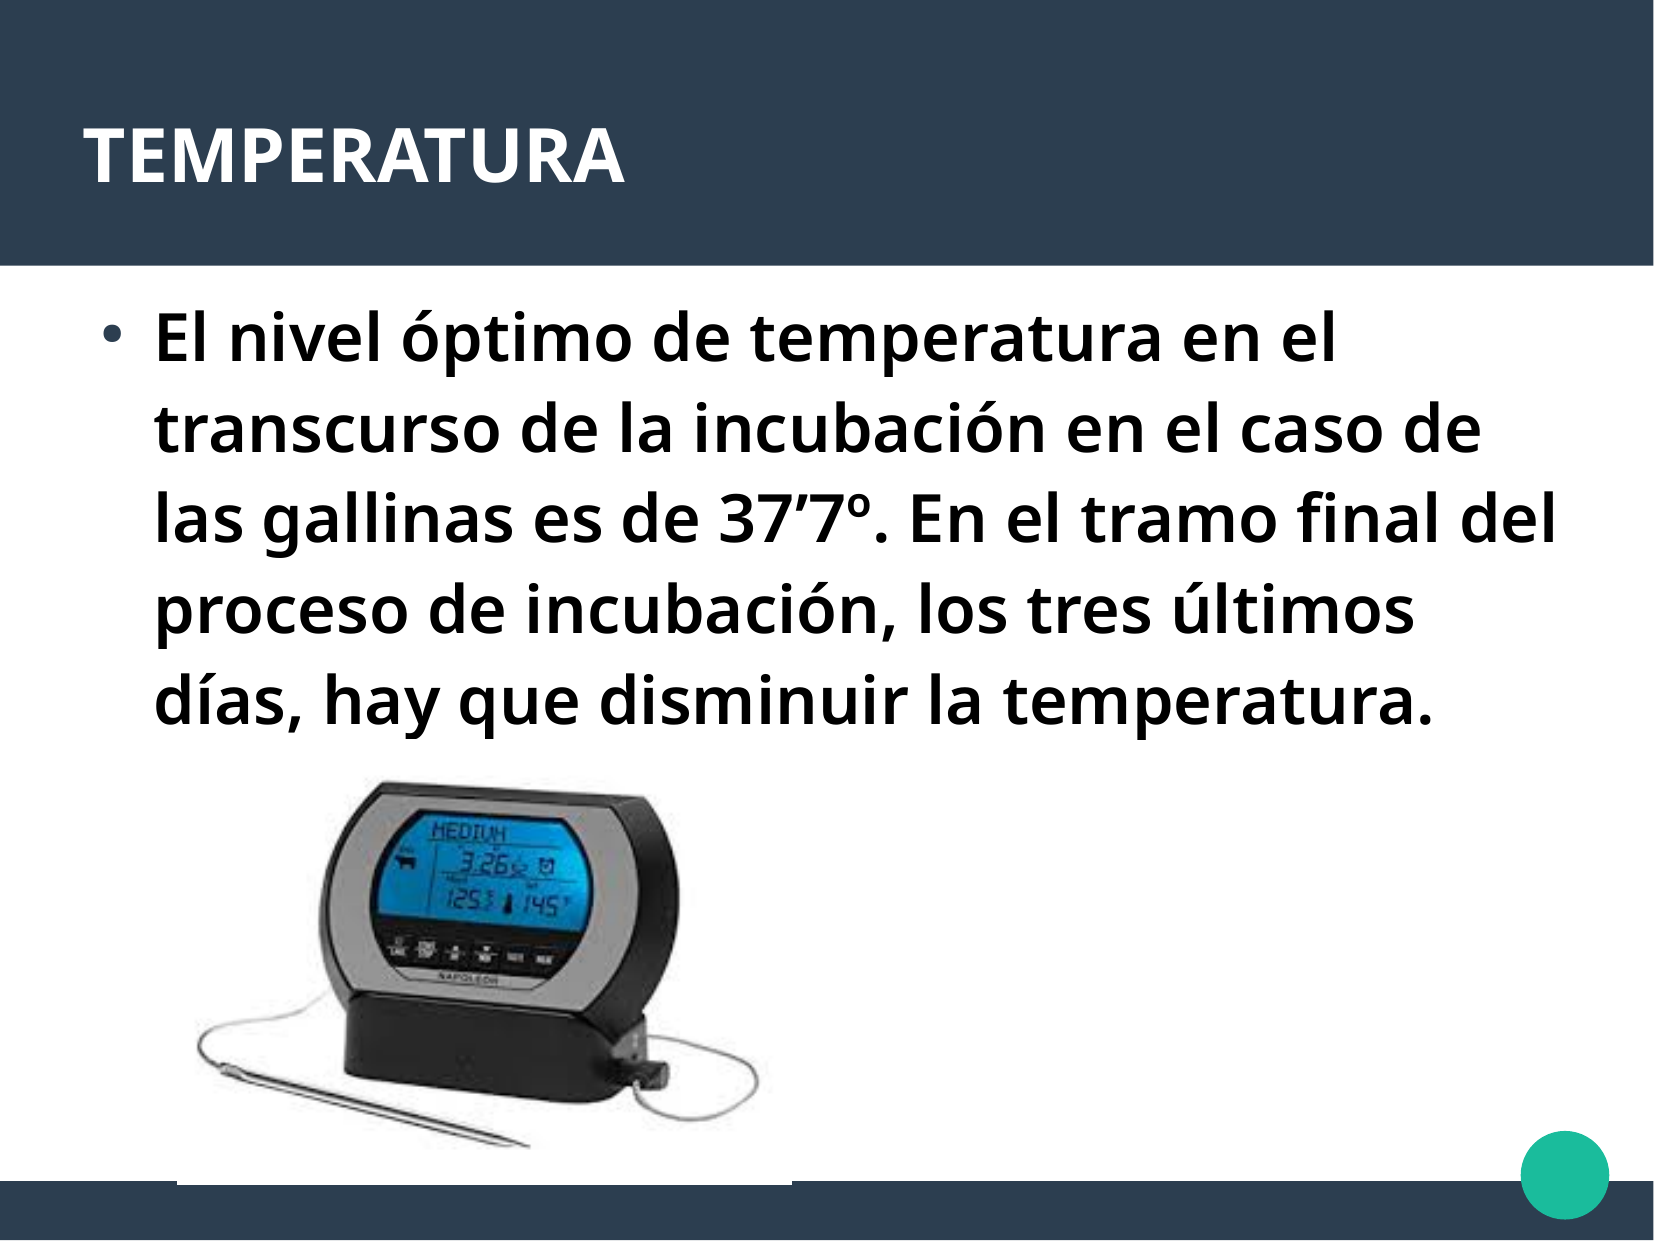

# TEMPERATURA
El nivel óptimo de temperatura en el transcurso de la incubación en el caso de las gallinas es de 37’7º. En el tramo final del proceso de incubación, los tres últimos días, hay que disminuir la temperatura.